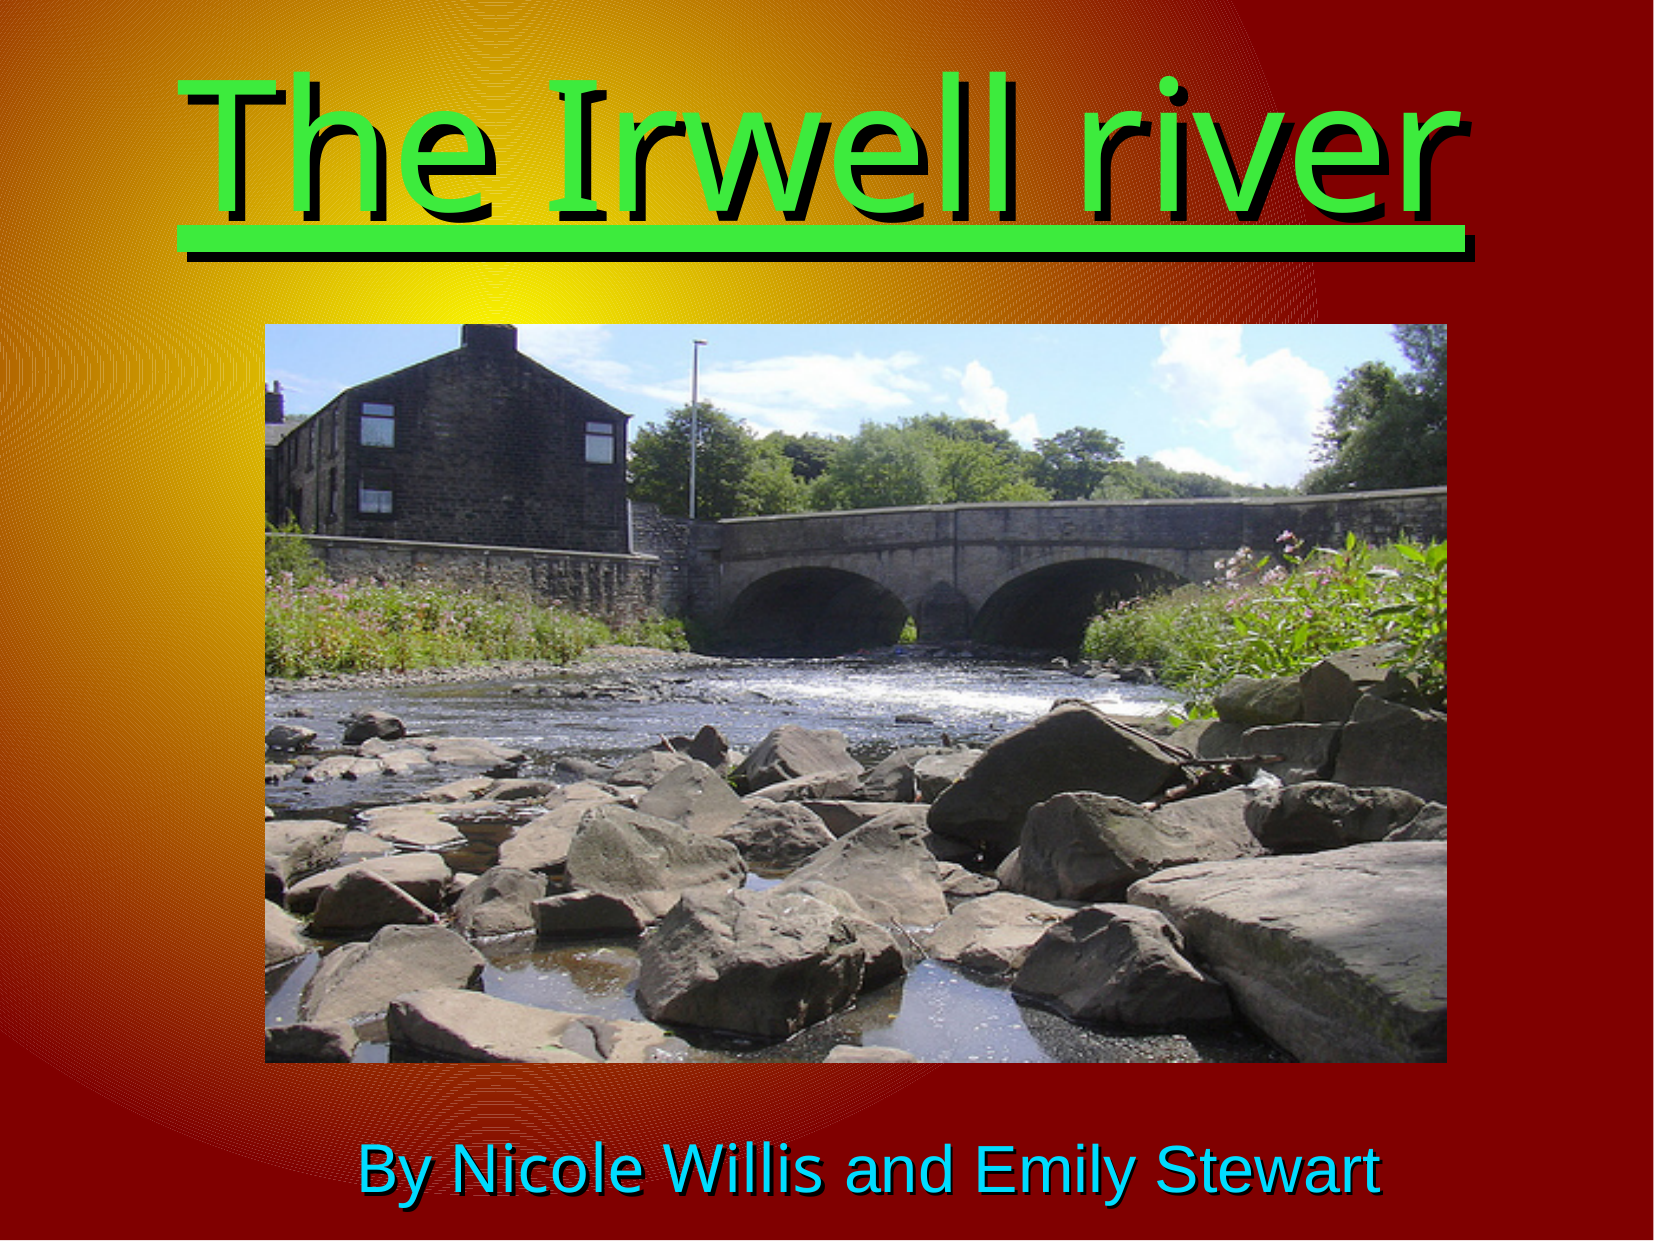

# The Irwell river
By Nicole Willis and Emily Stewart